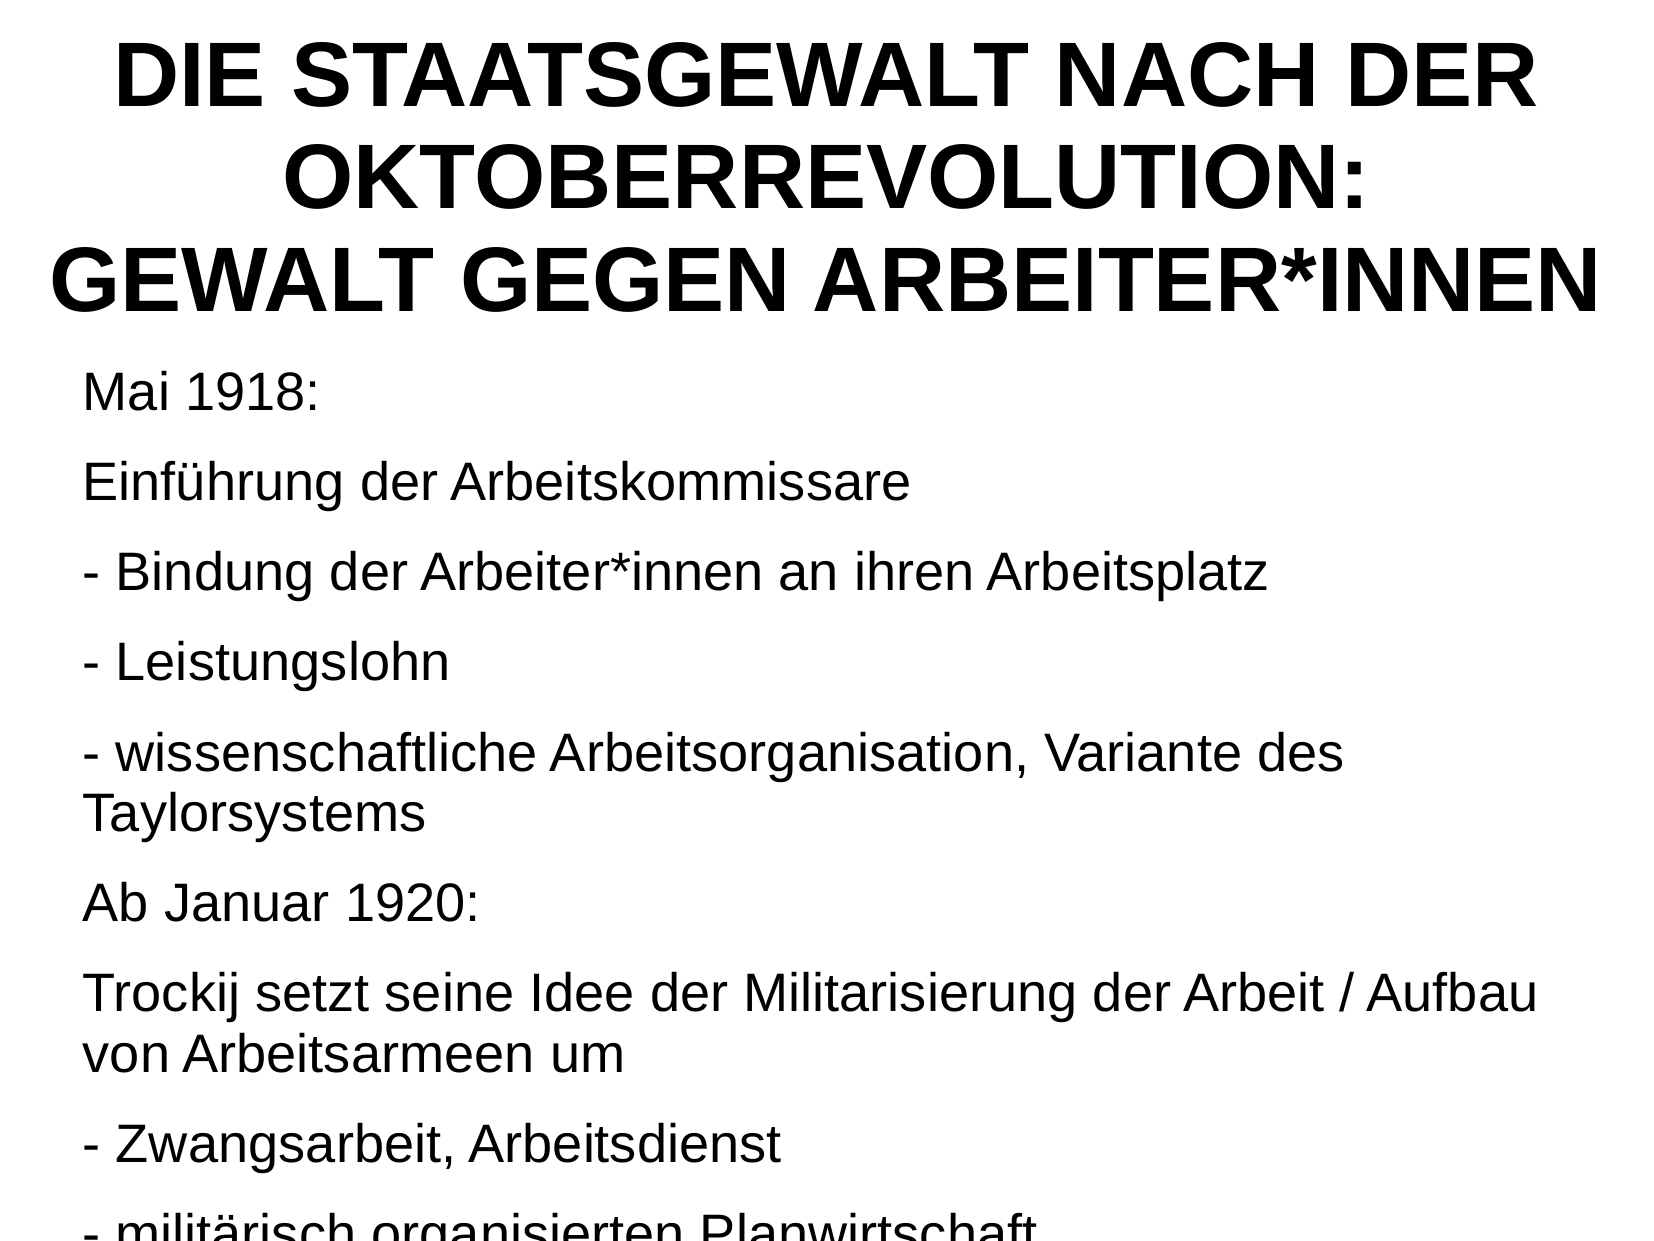

# DIE STAATSGEWALT NACH DER OKTOBERREVOLUTION: GEWALT GEGEN ARBEITER*INNEN
Mai 1918:
Einführung der Arbeitskommissare
- Bindung der Arbeiter*innen an ihren Arbeitsplatz
- Leistungslohn
- wissenschaftliche Arbeitsorganisation, Variante des Taylorsystems
Ab Januar 1920:
Trockij setzt seine Idee der Militarisierung der Arbeit / Aufbau von Arbeitsarmeen um
- Zwangsarbeit, Arbeitsdienst
- militärisch organisierten Planwirtschaft